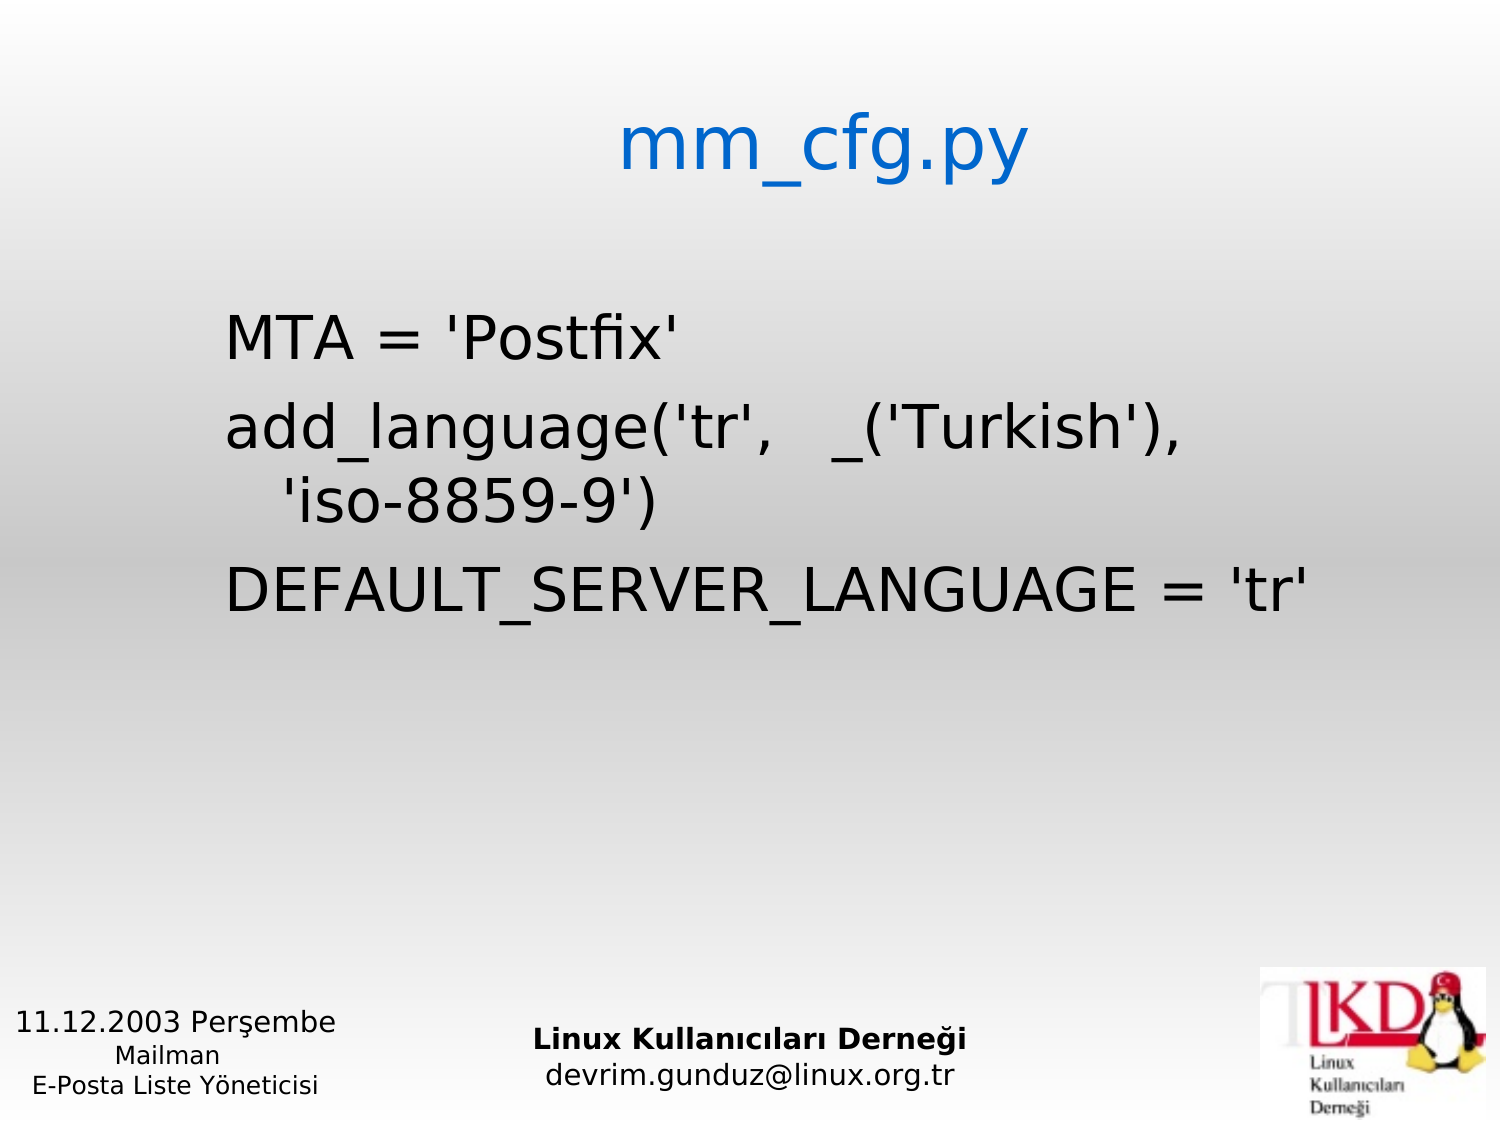

# mm_cfg.py
MTA = 'Postfix'
add_language('tr', _('Turkish'), 'iso-8859-9')
DEFAULT_SERVER_LANGUAGE = 'tr'